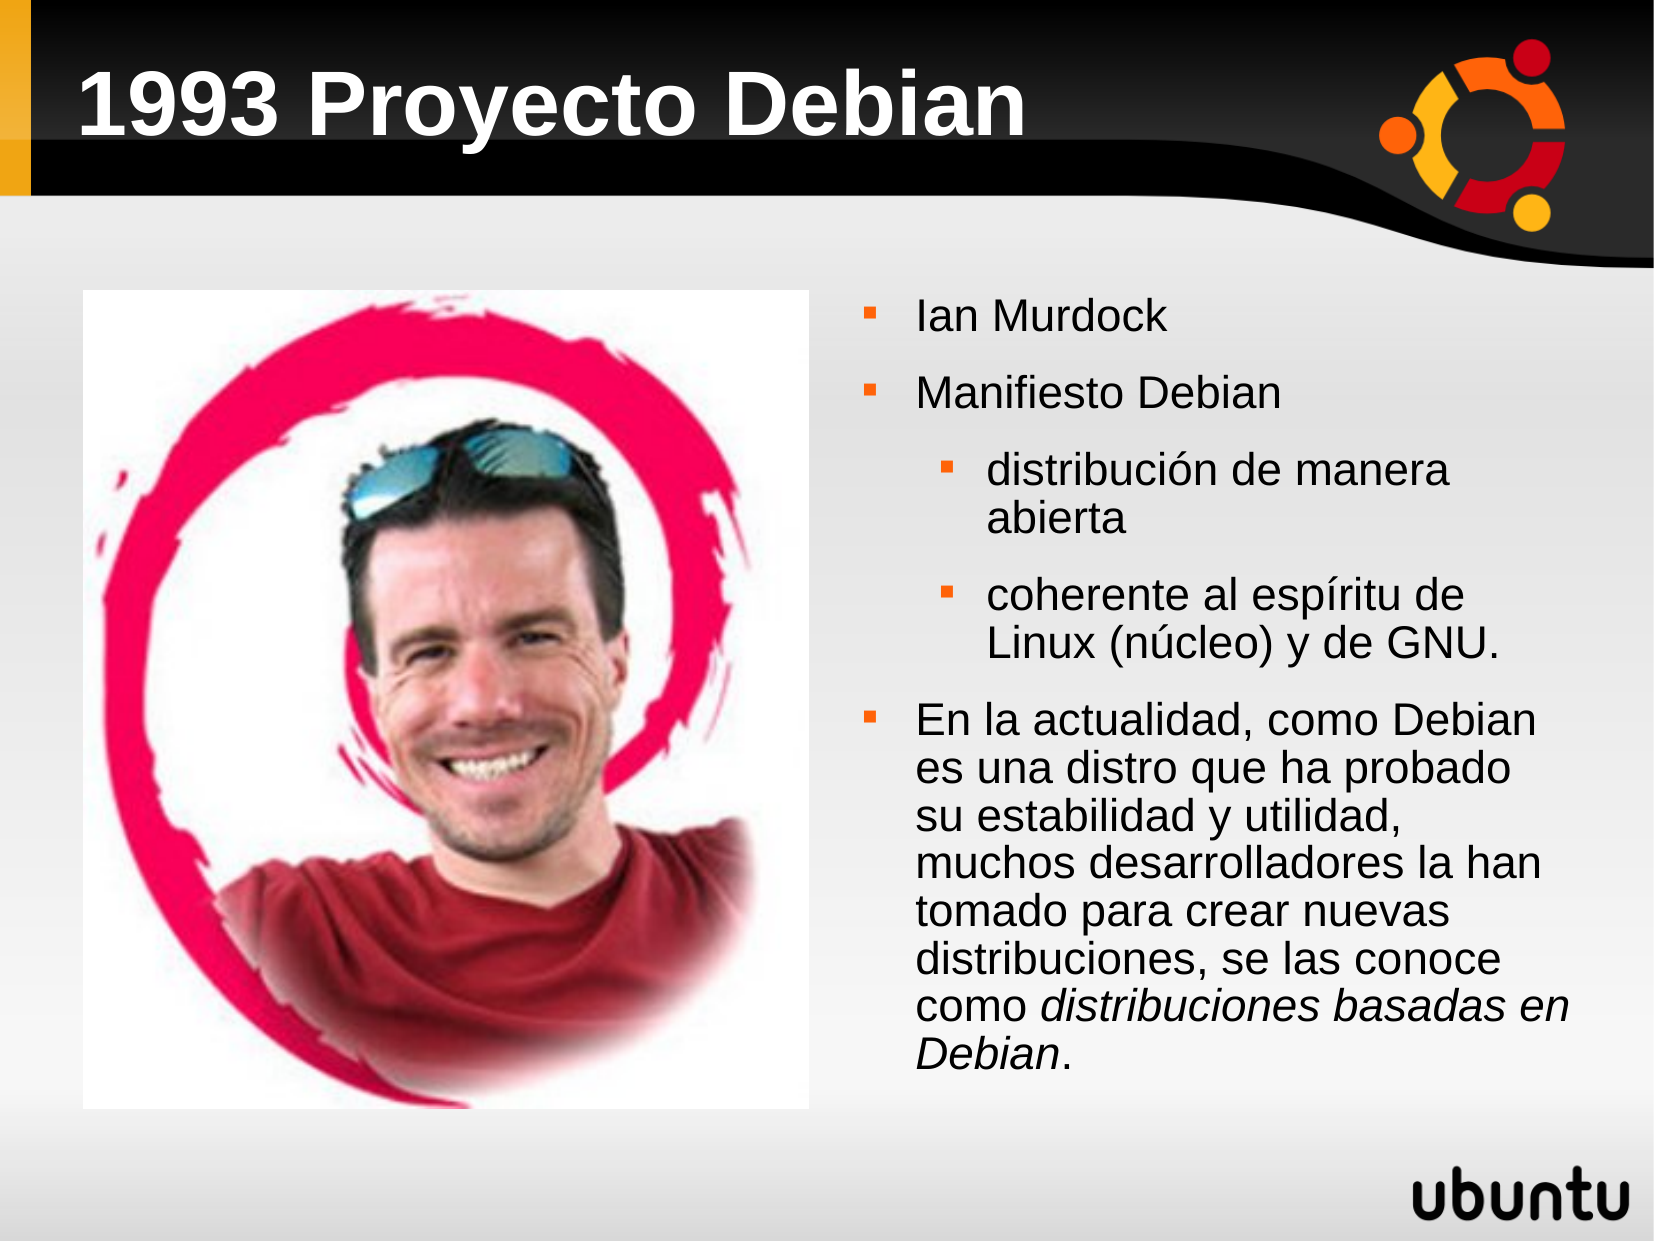

# 1993 Proyecto Debian
Ian Murdock
Manifiesto Debian
distribución de manera abierta
coherente al espíritu de Linux (núcleo) y de GNU.
En la actualidad, como Debian es una distro que ha probado su estabilidad y utilidad, muchos desarrolladores la han tomado para crear nuevas distribuciones, se las conoce como distribuciones basadas en Debian.